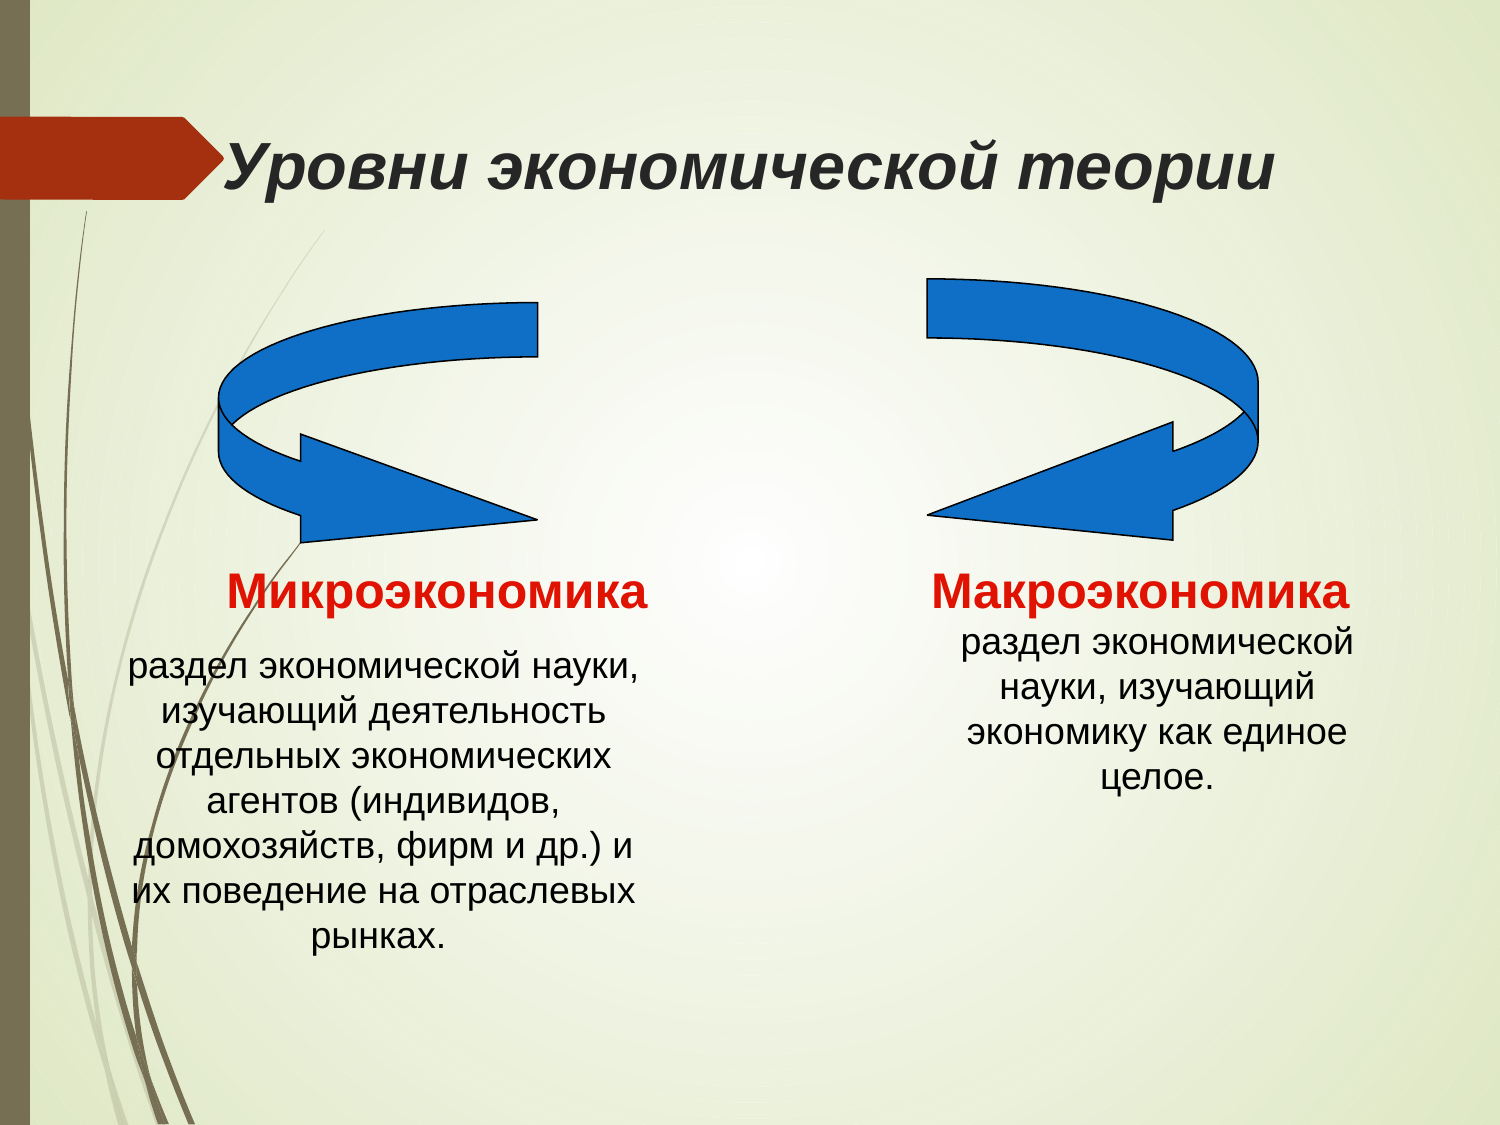

# Уровни экономической теории
Микроэкономика
Макроэкономика
раздел экономической науки, изучающий экономику как единое целое.
раздел экономической науки, изучающий деятельность отдельных экономических агентов (индивидов, домохозяйств, фирм и др.) и их поведение на отраслевых рынках.